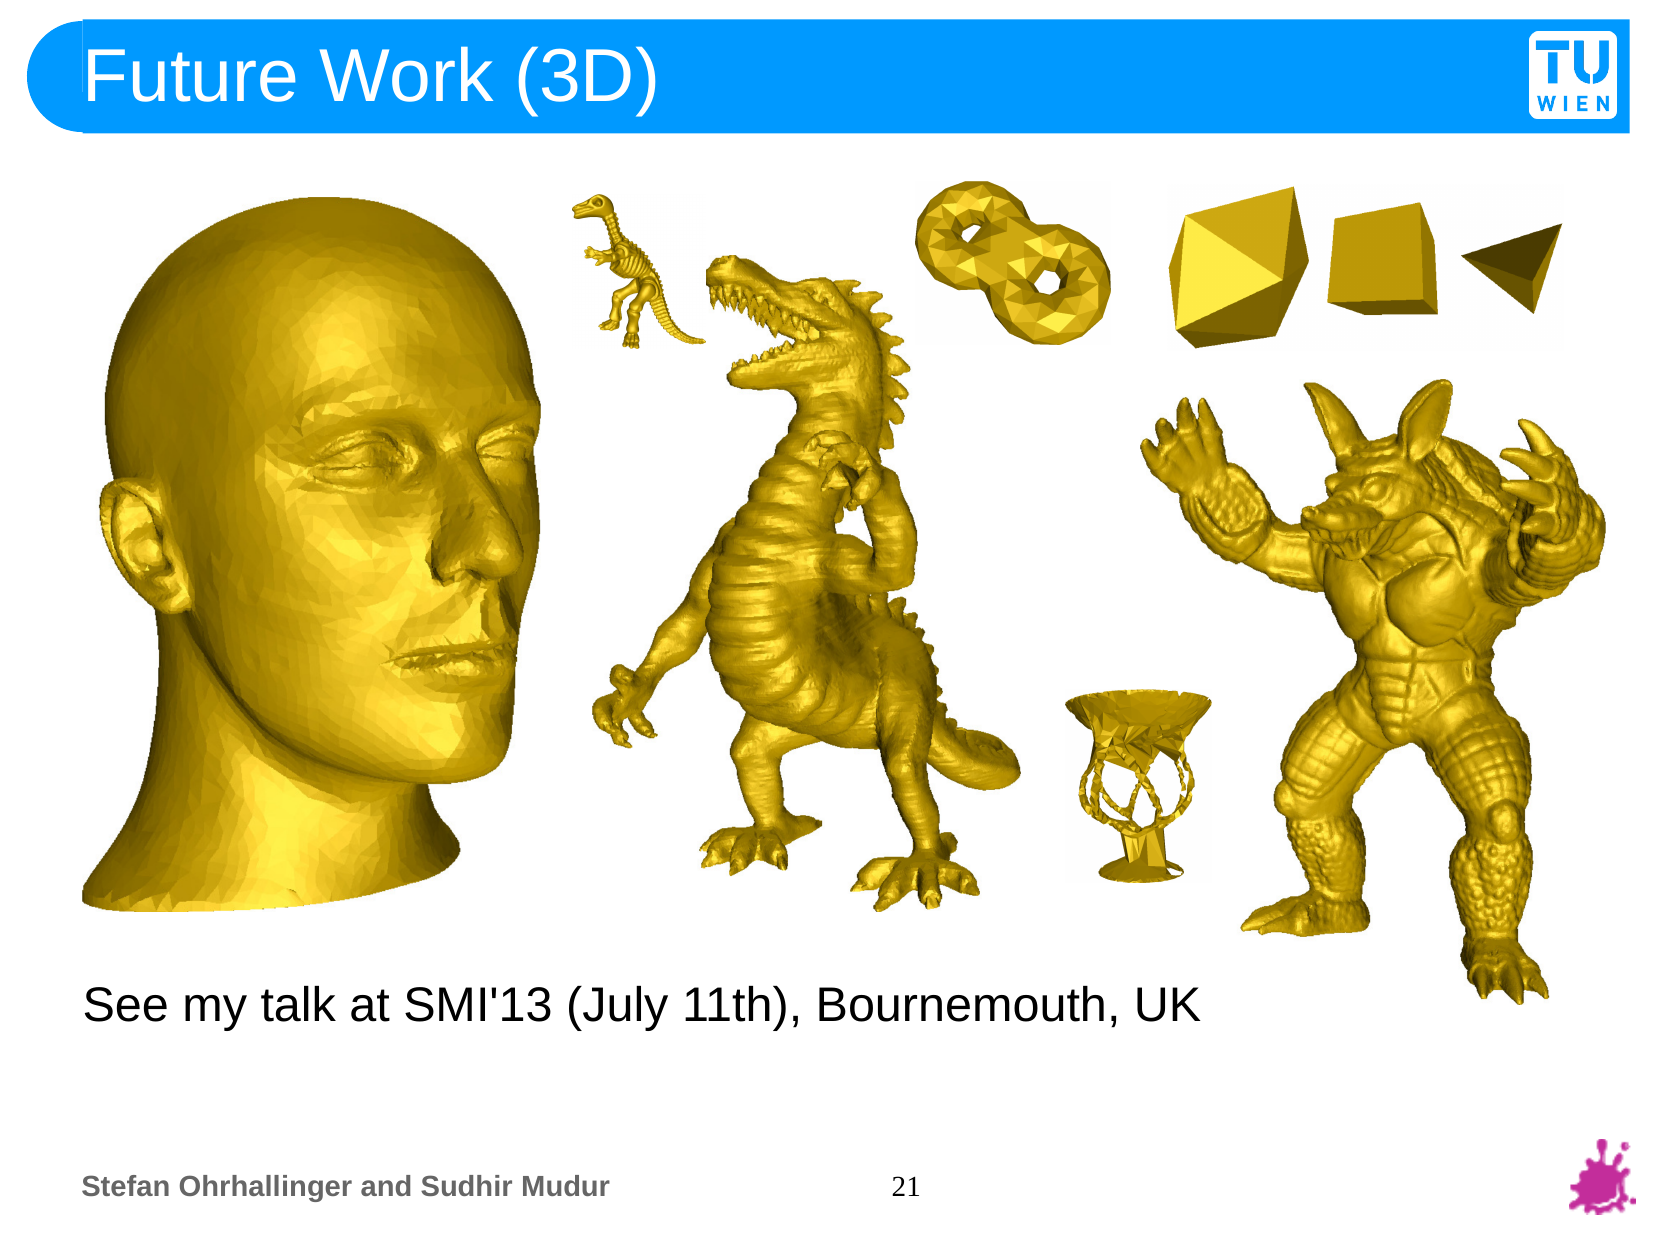

# Future Work (3D)
See my talk at SMI'13 (July 11th), Bournemouth, UK
21